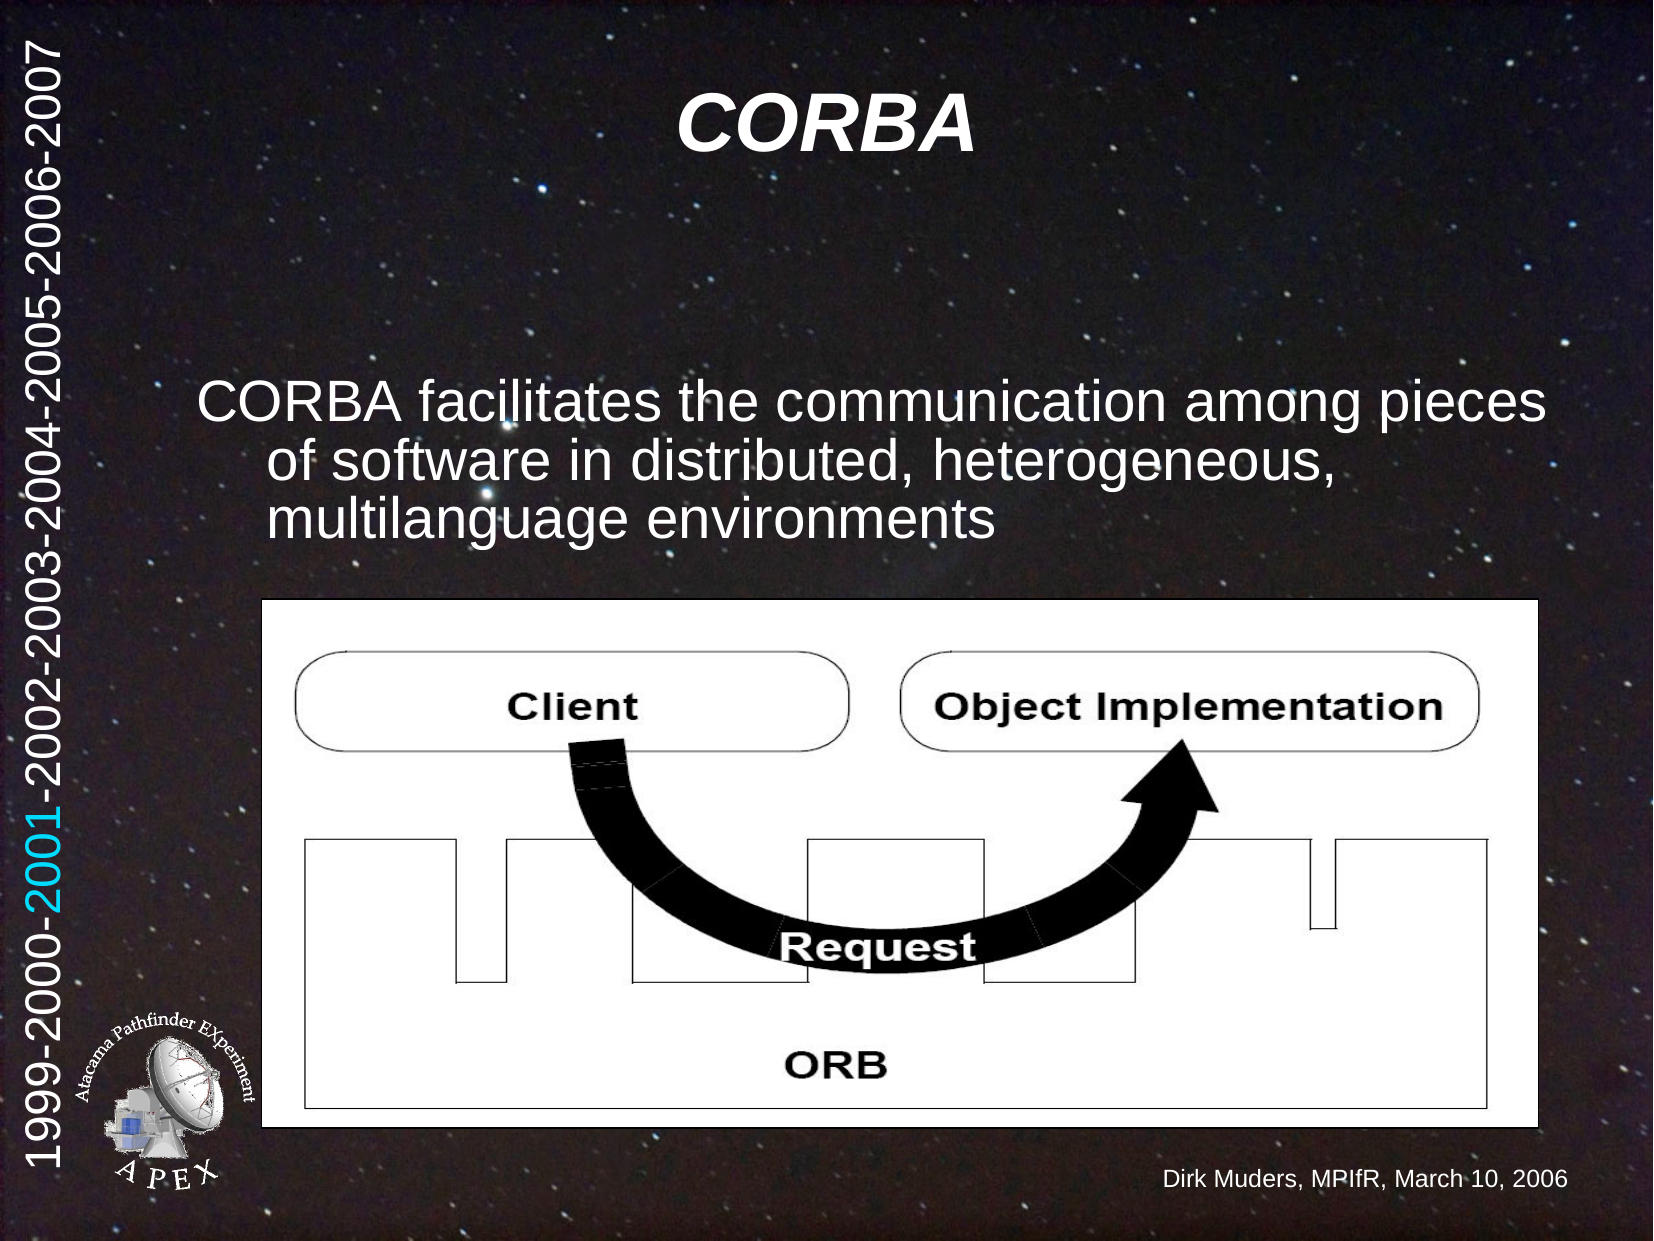

# CORBA
1999-2000-2001-2002-2003-2004-2005-2006-2007
CORBA facilitates the communication among pieces of software in distributed, heterogeneous, multilanguage environments